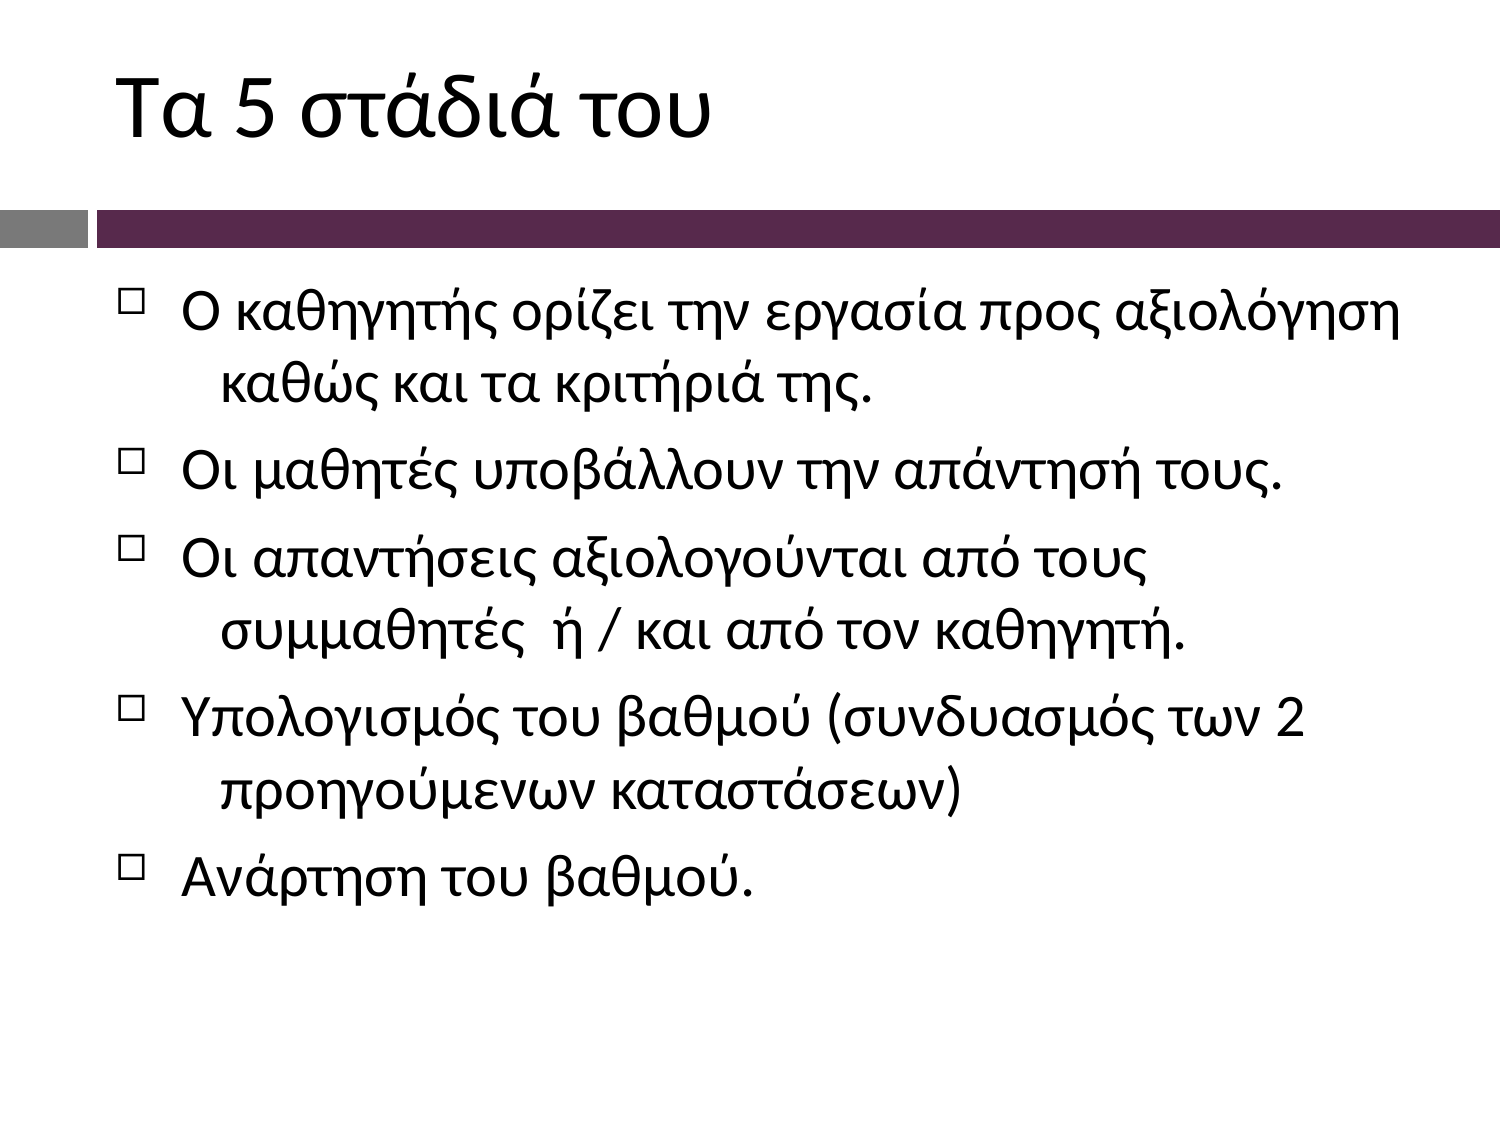

# Τα 5 στάδιά του
 Ο καθηγητής ορίζει την εργασία προς αξιολόγηση καθώς και τα κριτήριά της.
 Οι μαθητές υποβάλλουν την απάντησή τους.
 Οι απαντήσεις αξιολογούνται από τους συμμαθητές ή / και από τον καθηγητή.
 Υπολογισμός του βαθμού (συνδυασμός των 2 προηγούμενων καταστάσεων)
 Ανάρτηση του βαθμού.